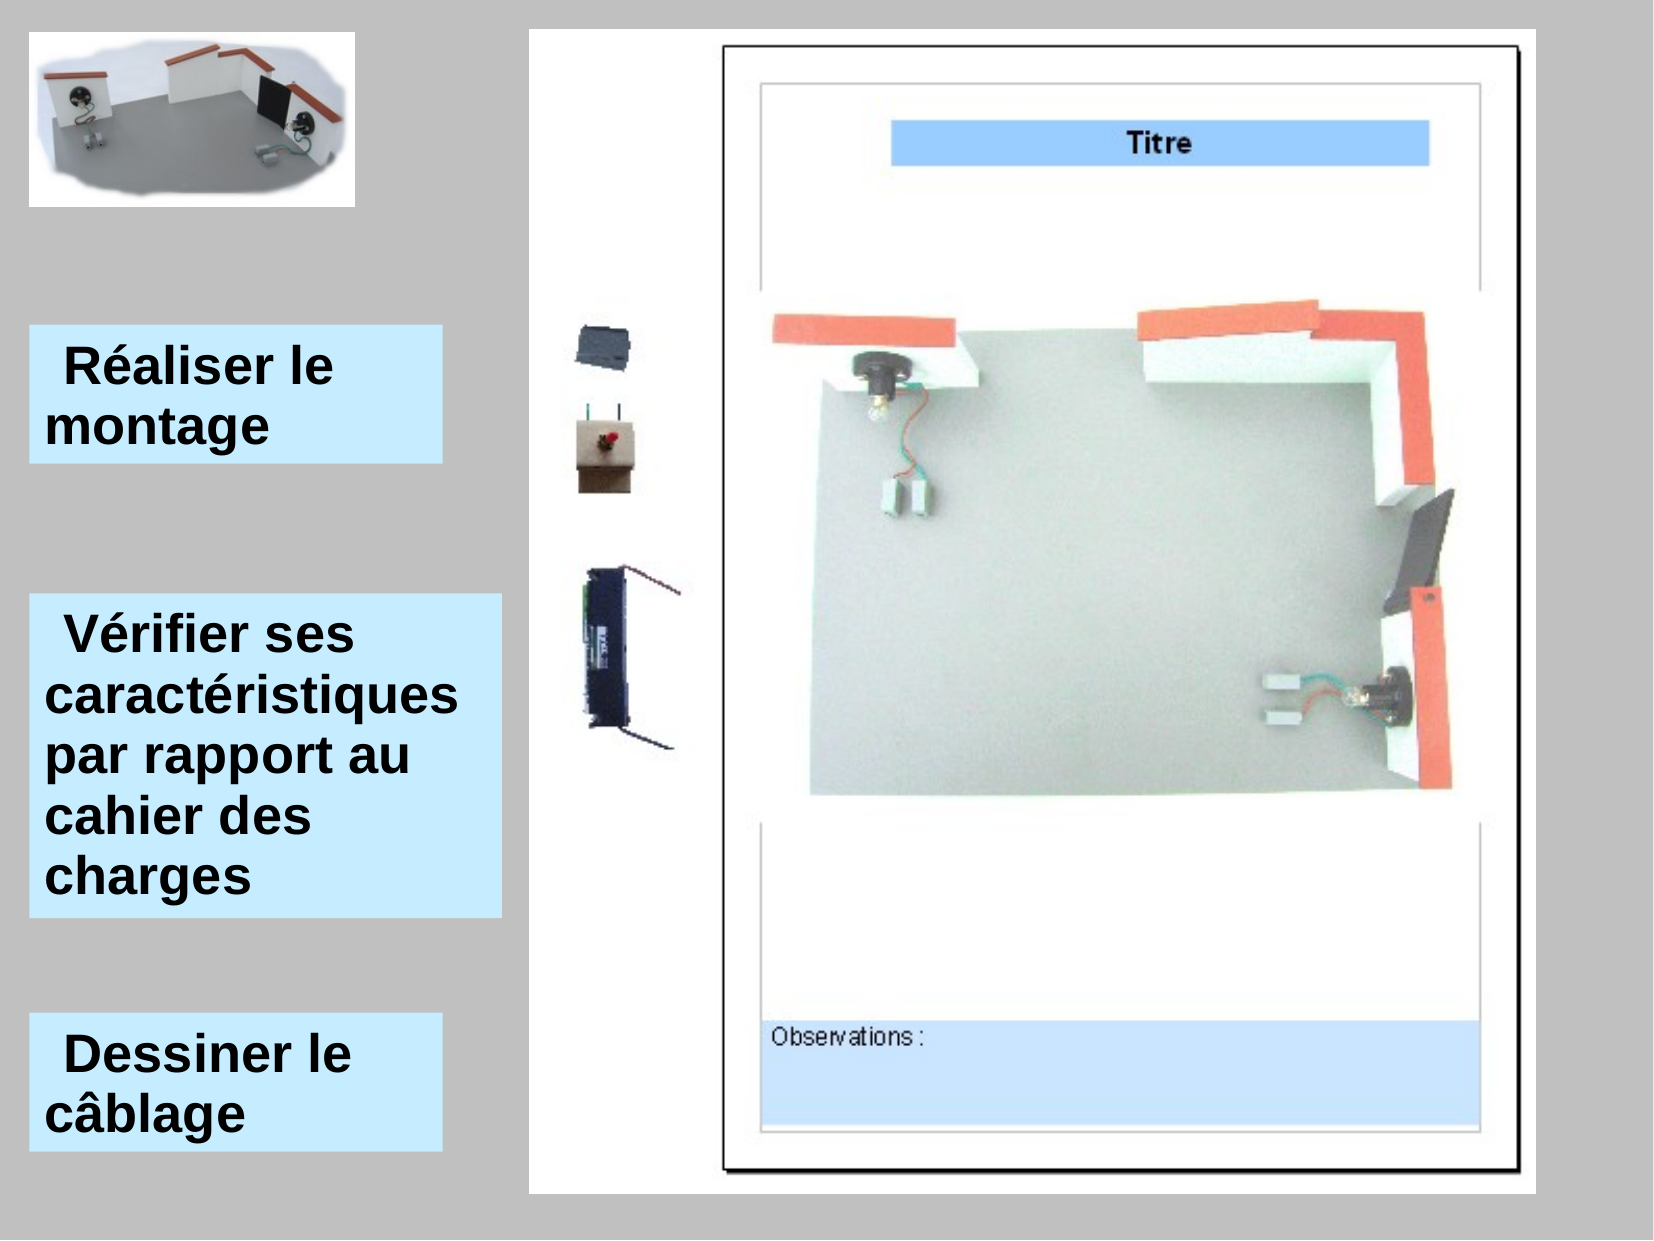

Réaliser le montage
Vérifier ses caractéristiques par rapport au cahier des charges
Dessiner le câblage
| FC4 | Doit provoquer l'allumage des lampes | Liaison filaire ou liaison sans fil | |
| --- | --- | --- | --- |
| FC2 | Doit être proche du portillon | Distance Hauteur | 2m max (à l'échelle1/20è10cm max) 1,4m max (7cm max sur maquette) |
| --- | --- | --- | --- |
| FC3 | Doit être alimentée en énergie | Alimentation continue et en basse tension | 4,5V max |
| --- | --- | --- | --- |
La commande d'allumage
| FC1 | Doit être déclenchée par l'utilisateur | Déclenchement automatique ou manuel | |
| --- | --- | --- | --- |
| FC2 | Doit être proche du portillon | Distance Hauteur | 2m max (à l'échelle1/20è10cm max) 1,4m max (7cm max sur maquette) |
| --- | --- | --- | --- |
| FC3 | Doit être alimentée en énergie | Alimentation continue et en basse tension | 4,5V max |
| --- | --- | --- | --- |
| FC4 | Doit provoquer l'allumage des lampes | Liaison filaire ou liaison sans fil | |
| --- | --- | --- | --- |
| FC5 | Doit être en conformité avec les normes | Sécurité électrique Sécurité mécanique | |
| --- | --- | --- | --- |